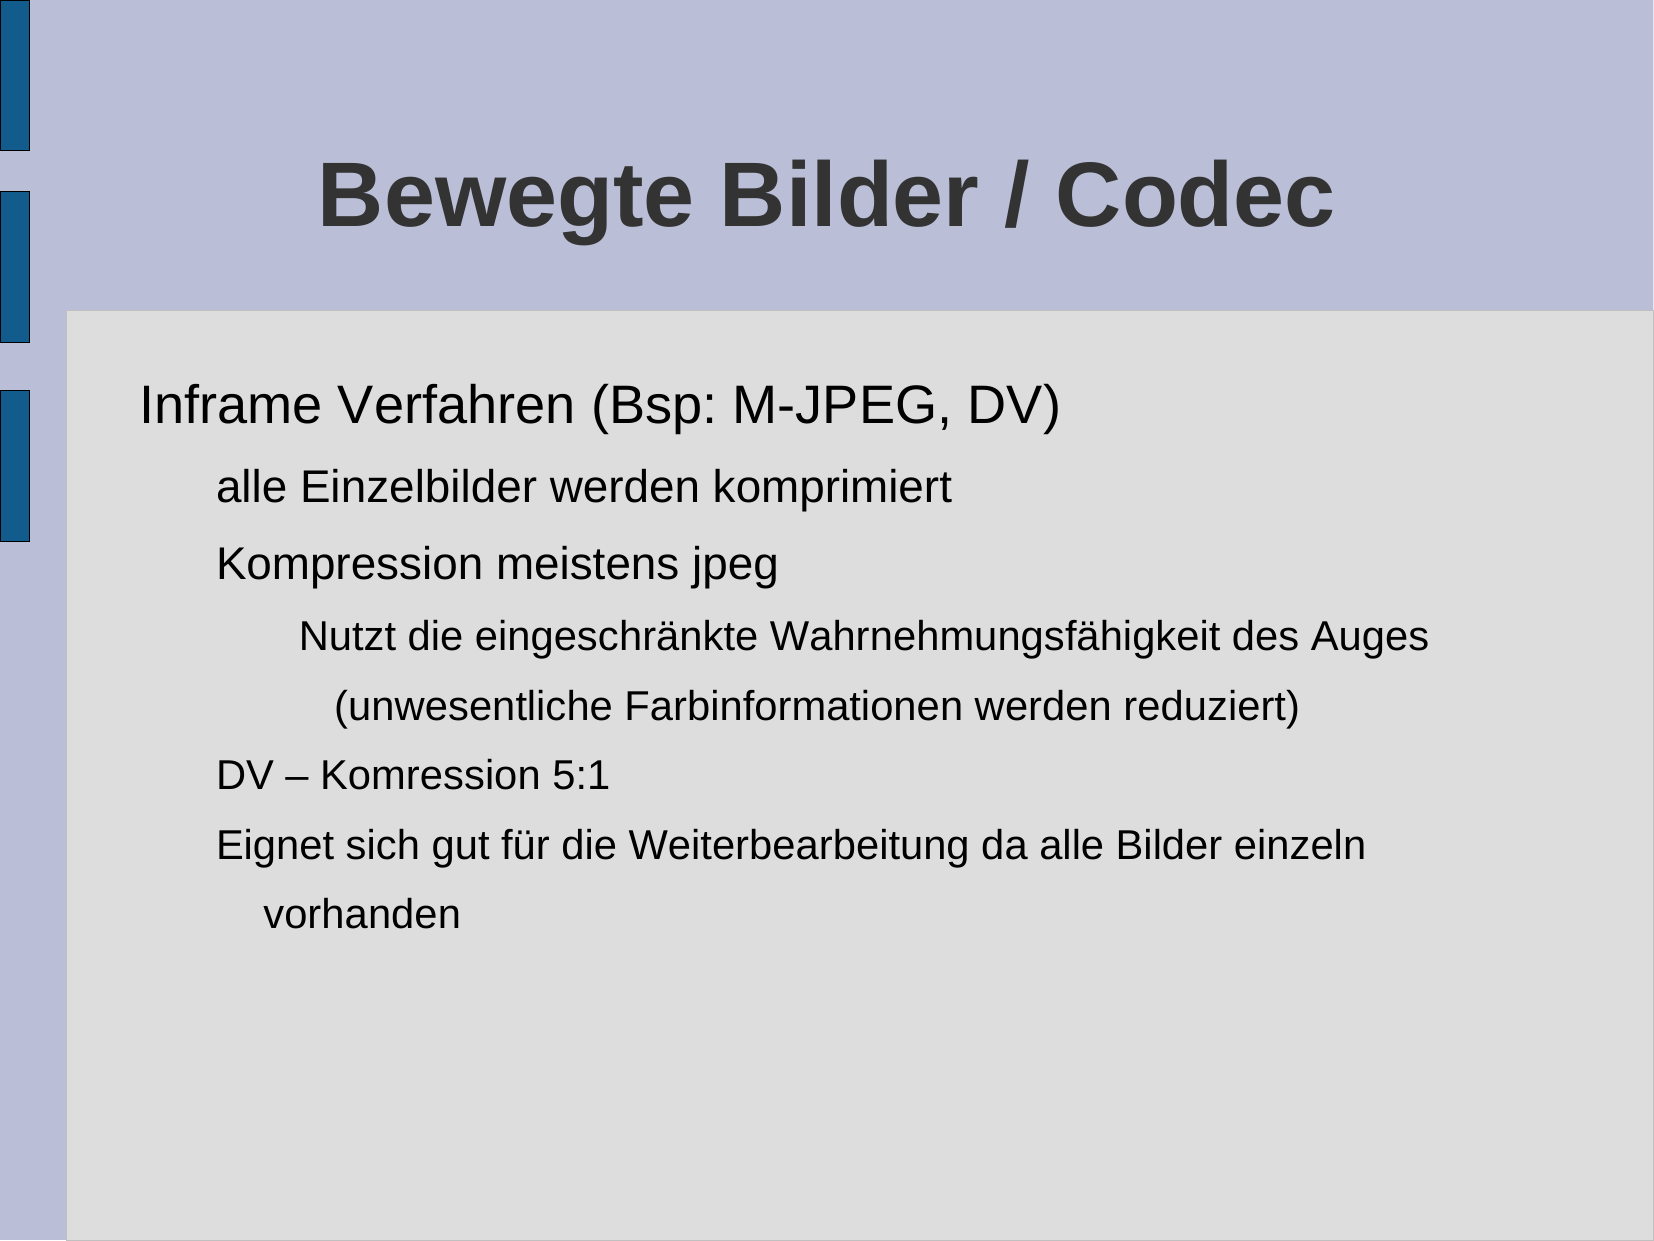

# Bewegte Bilder / Codec
Inframe Verfahren (Bsp: M-JPEG, DV)
alle Einzelbilder werden komprimiert
Kompression meistens jpeg
Nutzt die eingeschränkte Wahrnehmungsfähigkeit des Auges (unwesentliche Farbinformationen werden reduziert)
DV – Komression 5:1
Eignet sich gut für die Weiterbearbeitung da alle Bilder einzeln vorhanden